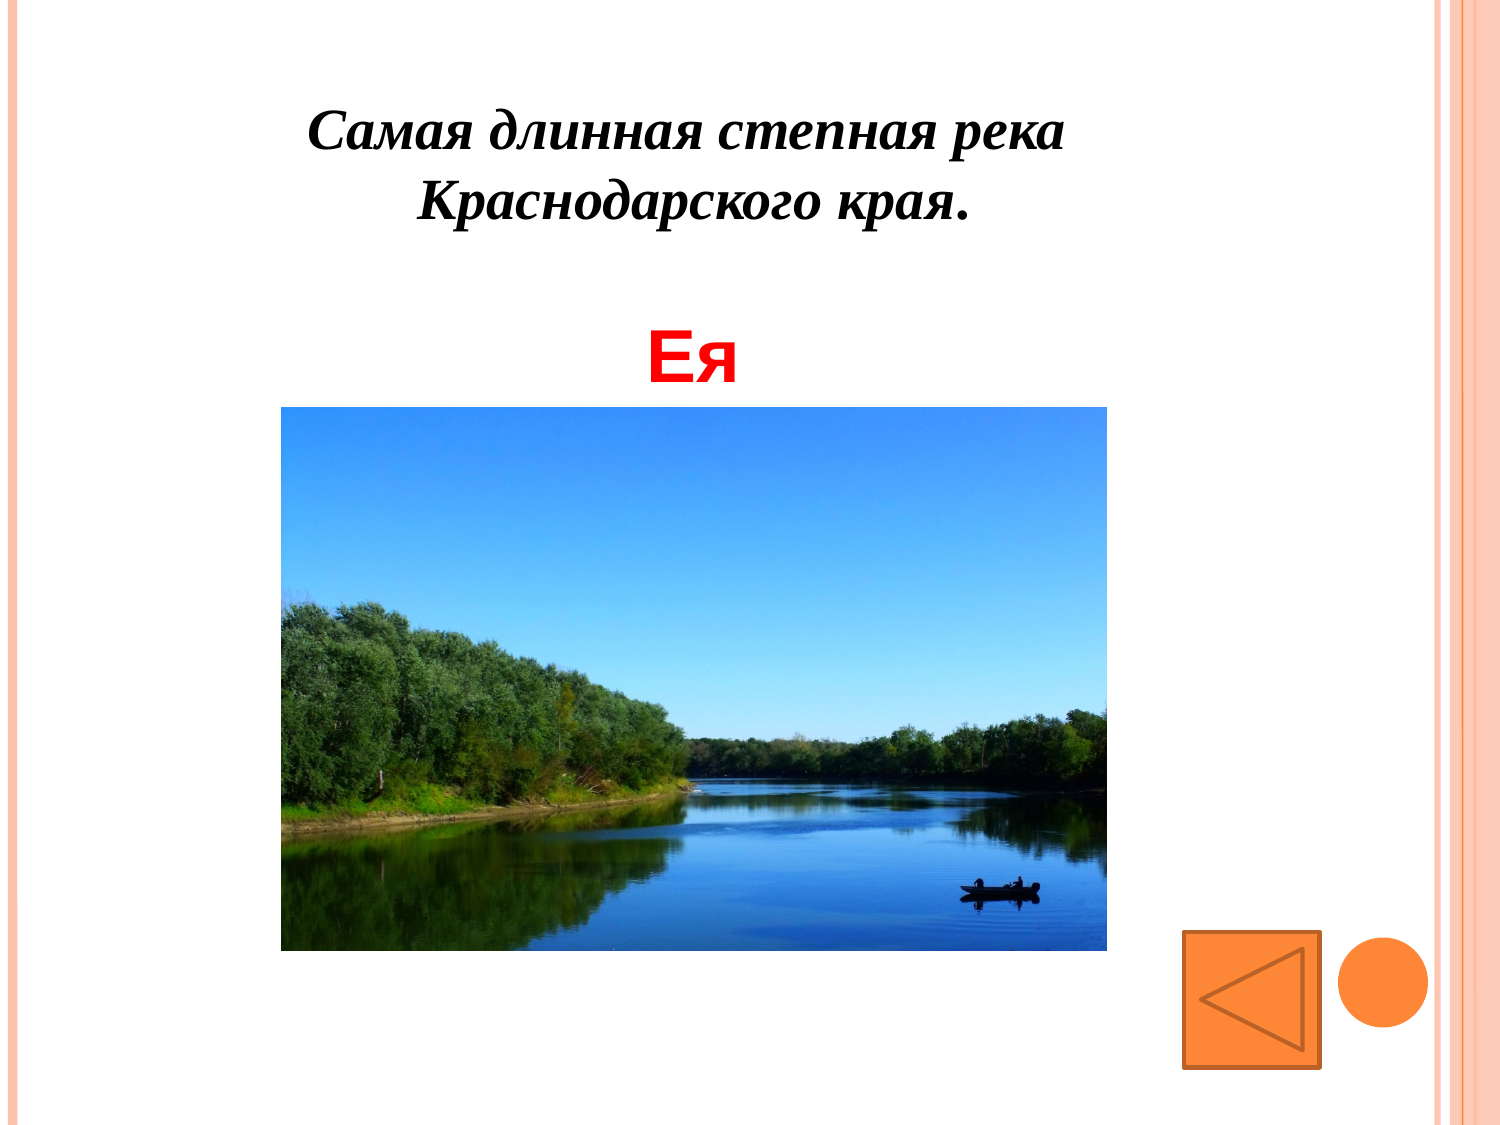

Самая длинная степная река
Краснодарского края.
Ея